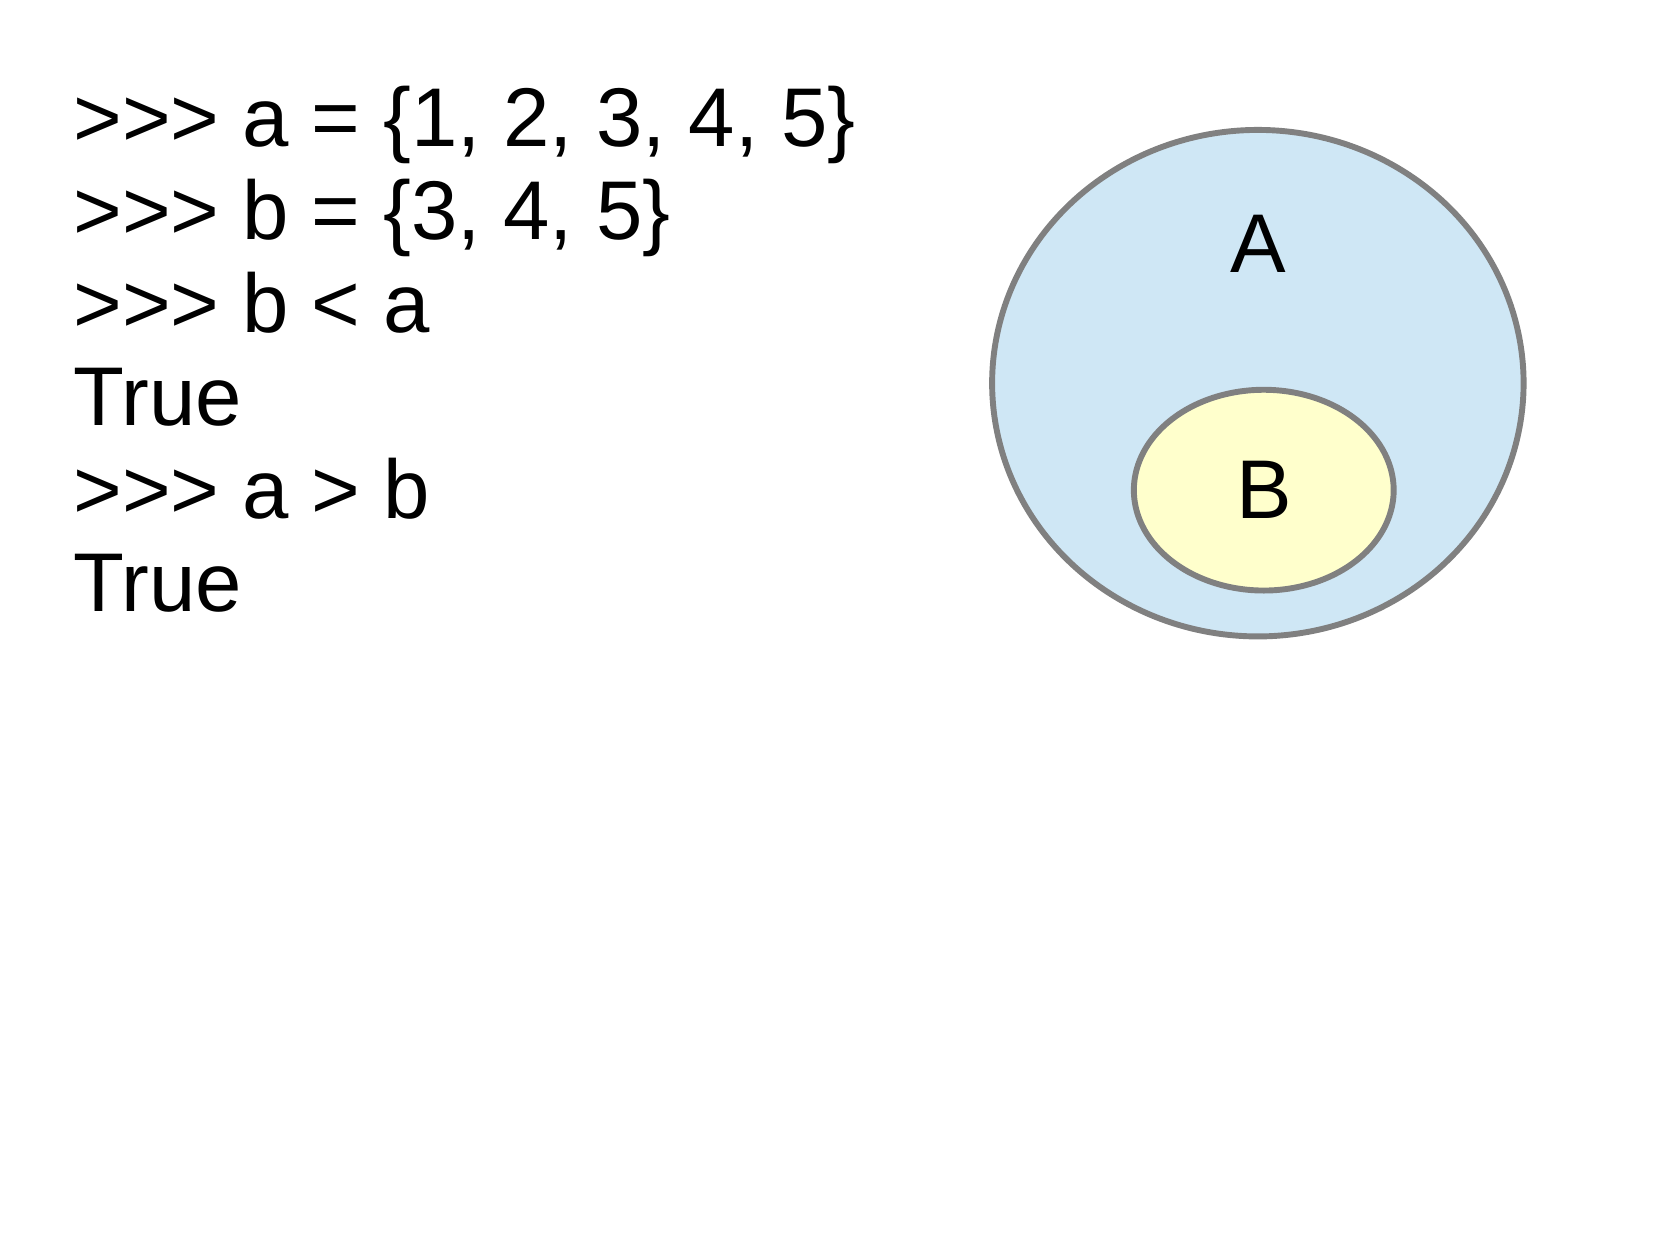

>>> a = {1, 2, 3, 4, 5}
>>> b = {3, 4, 5}
>>> b < a
True
>>> a > b
True
A
B